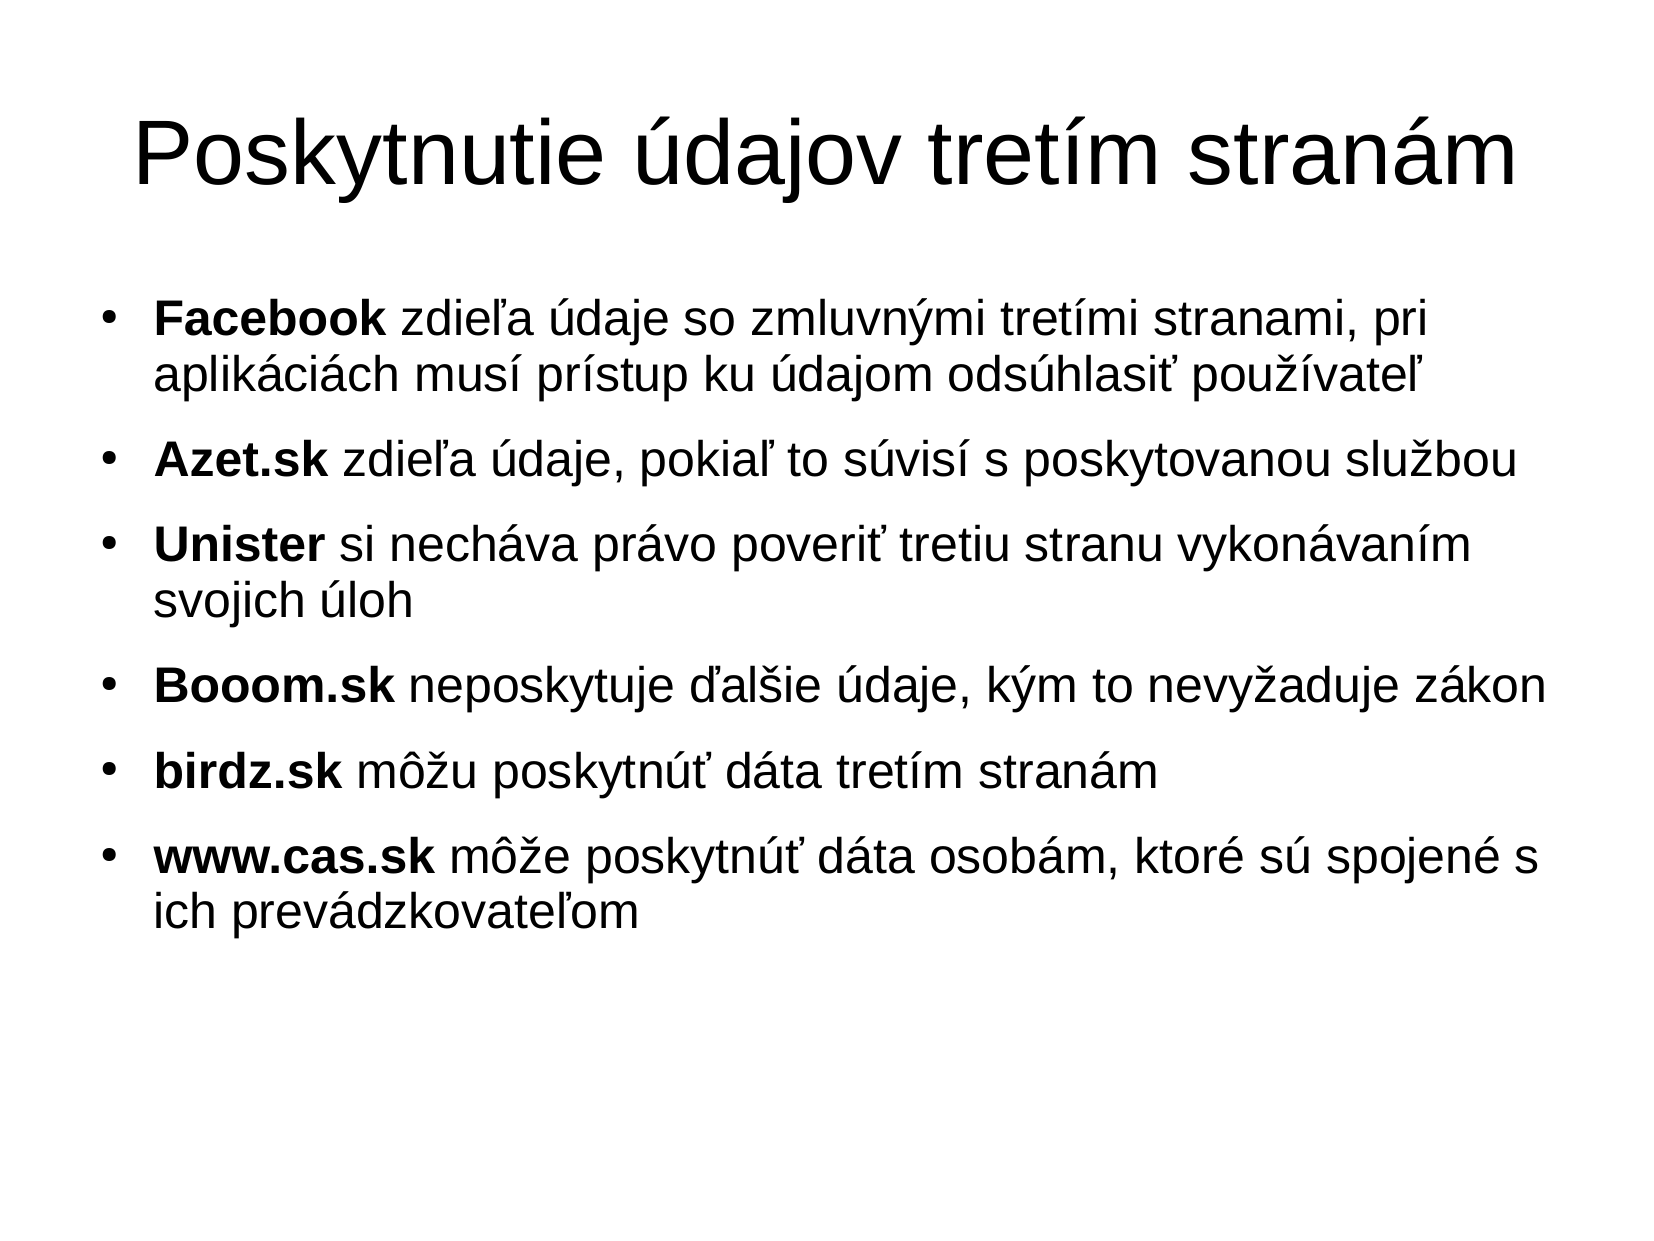

# Poskytnutie údajov tretím stranám
Facebook zdieľa údaje so zmluvnými tretími stranami, pri aplikáciách musí prístup ku údajom odsúhlasiť používateľ
Azet.sk zdieľa údaje, pokiaľ to súvisí s poskytovanou službou
Unister si necháva právo poveriť tretiu stranu vykonávaním svojich úloh
Booom.sk neposkytuje ďalšie údaje, kým to nevyžaduje zákon
birdz.sk môžu poskytnúť dáta tretím stranám
www.cas.sk môže poskytnúť dáta osobám, ktoré sú spojené s ich prevádzkovateľom